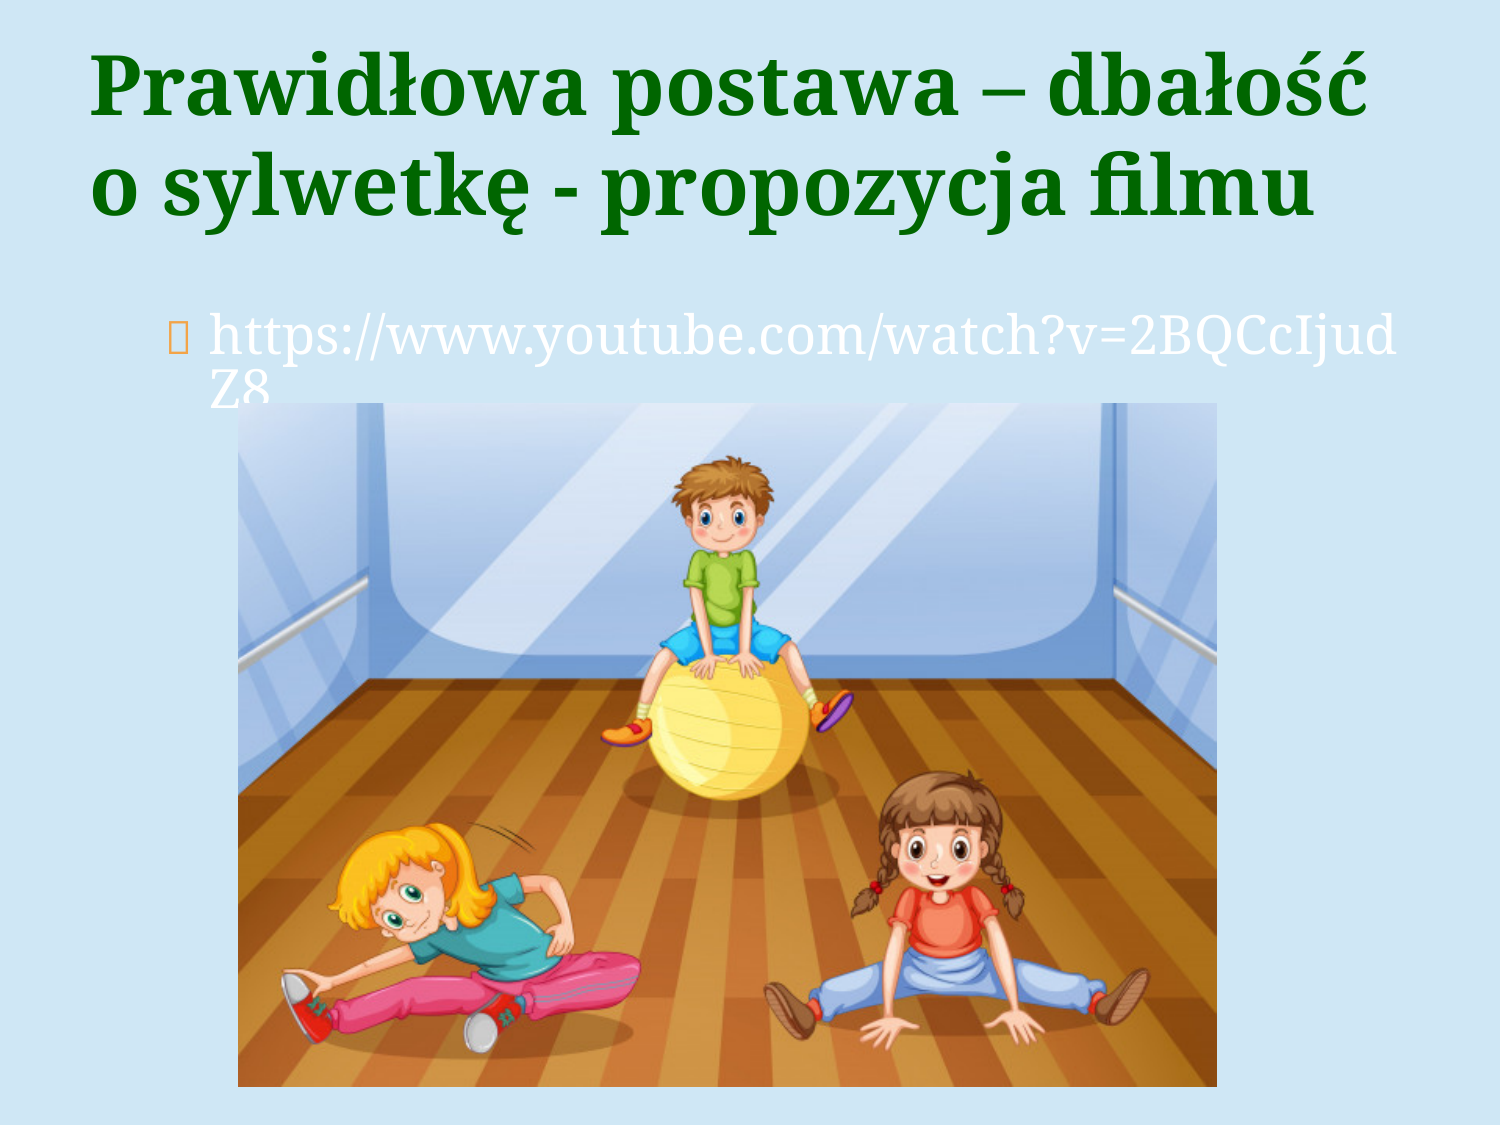

Prawidłowa postawa – dbałość o sylwetkę - propozycja filmu
# https://www.youtube.com/watch?v=2BQCcIjudZ8